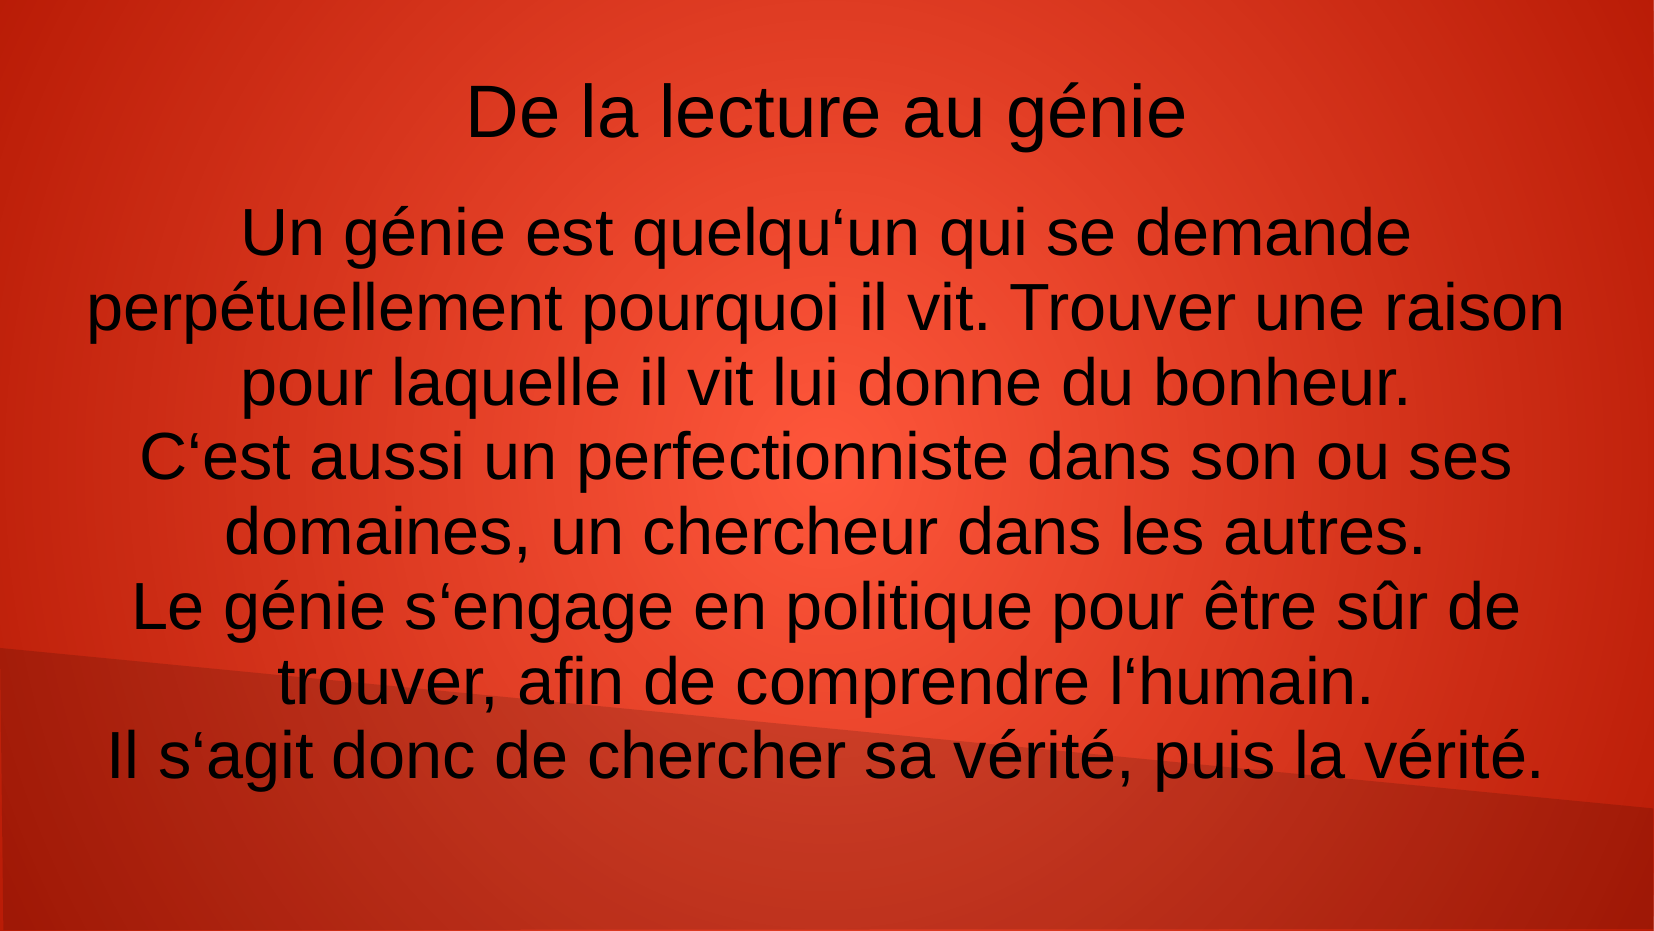

# De la lecture au génie
Un génie est quelqu‘un qui se demande perpétuellement pourquoi il vit. Trouver une raison pour laquelle il vit lui donne du bonheur.
C‘est aussi un perfectionniste dans son ou ses domaines, un chercheur dans les autres.
Le génie s‘engage en politique pour être sûr de trouver, afin de comprendre l‘humain.
Il s‘agit donc de chercher sa vérité, puis la vérité.